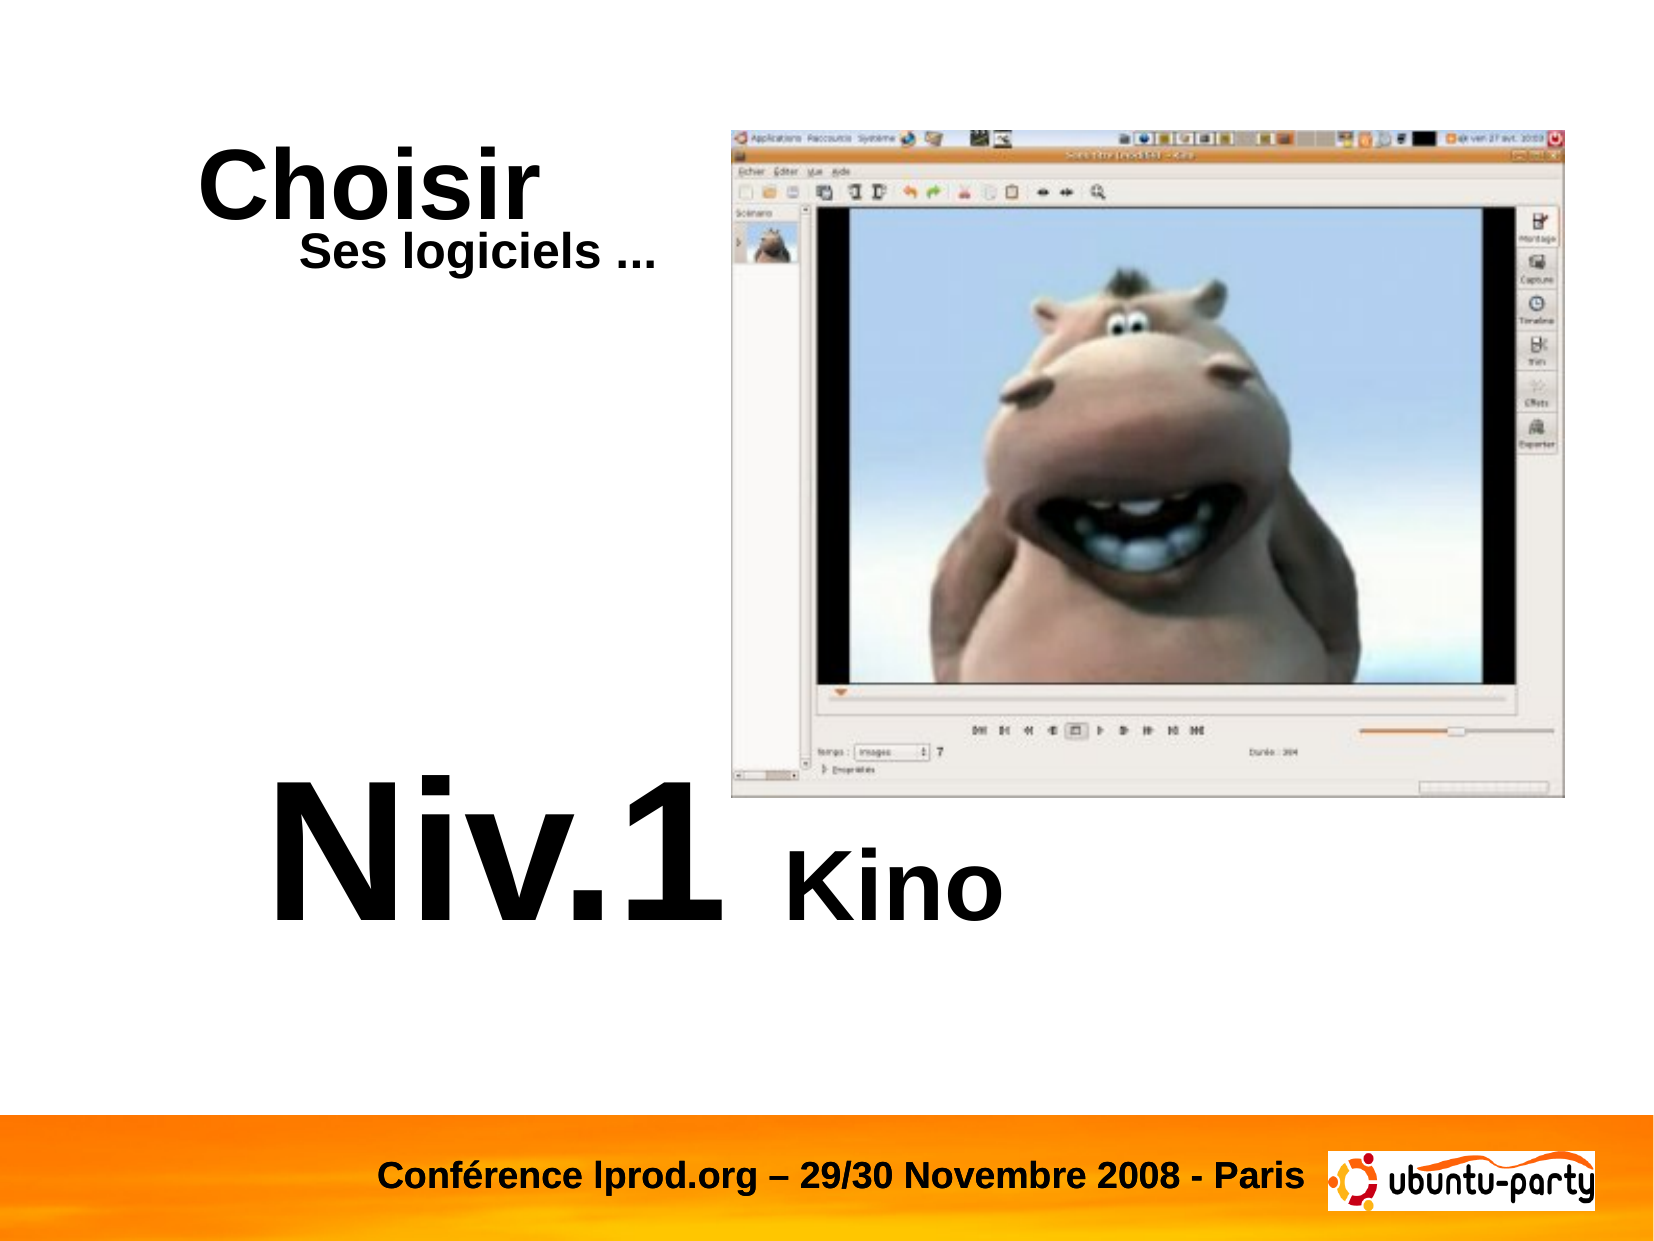

Choisir
Ses logiciels ...
Niv.1 Kino
Conférence lprod.org – 29/30 Novembre 2008 - Paris
Conférence lprod.org – 29/30 Novembre 2008 - Paris